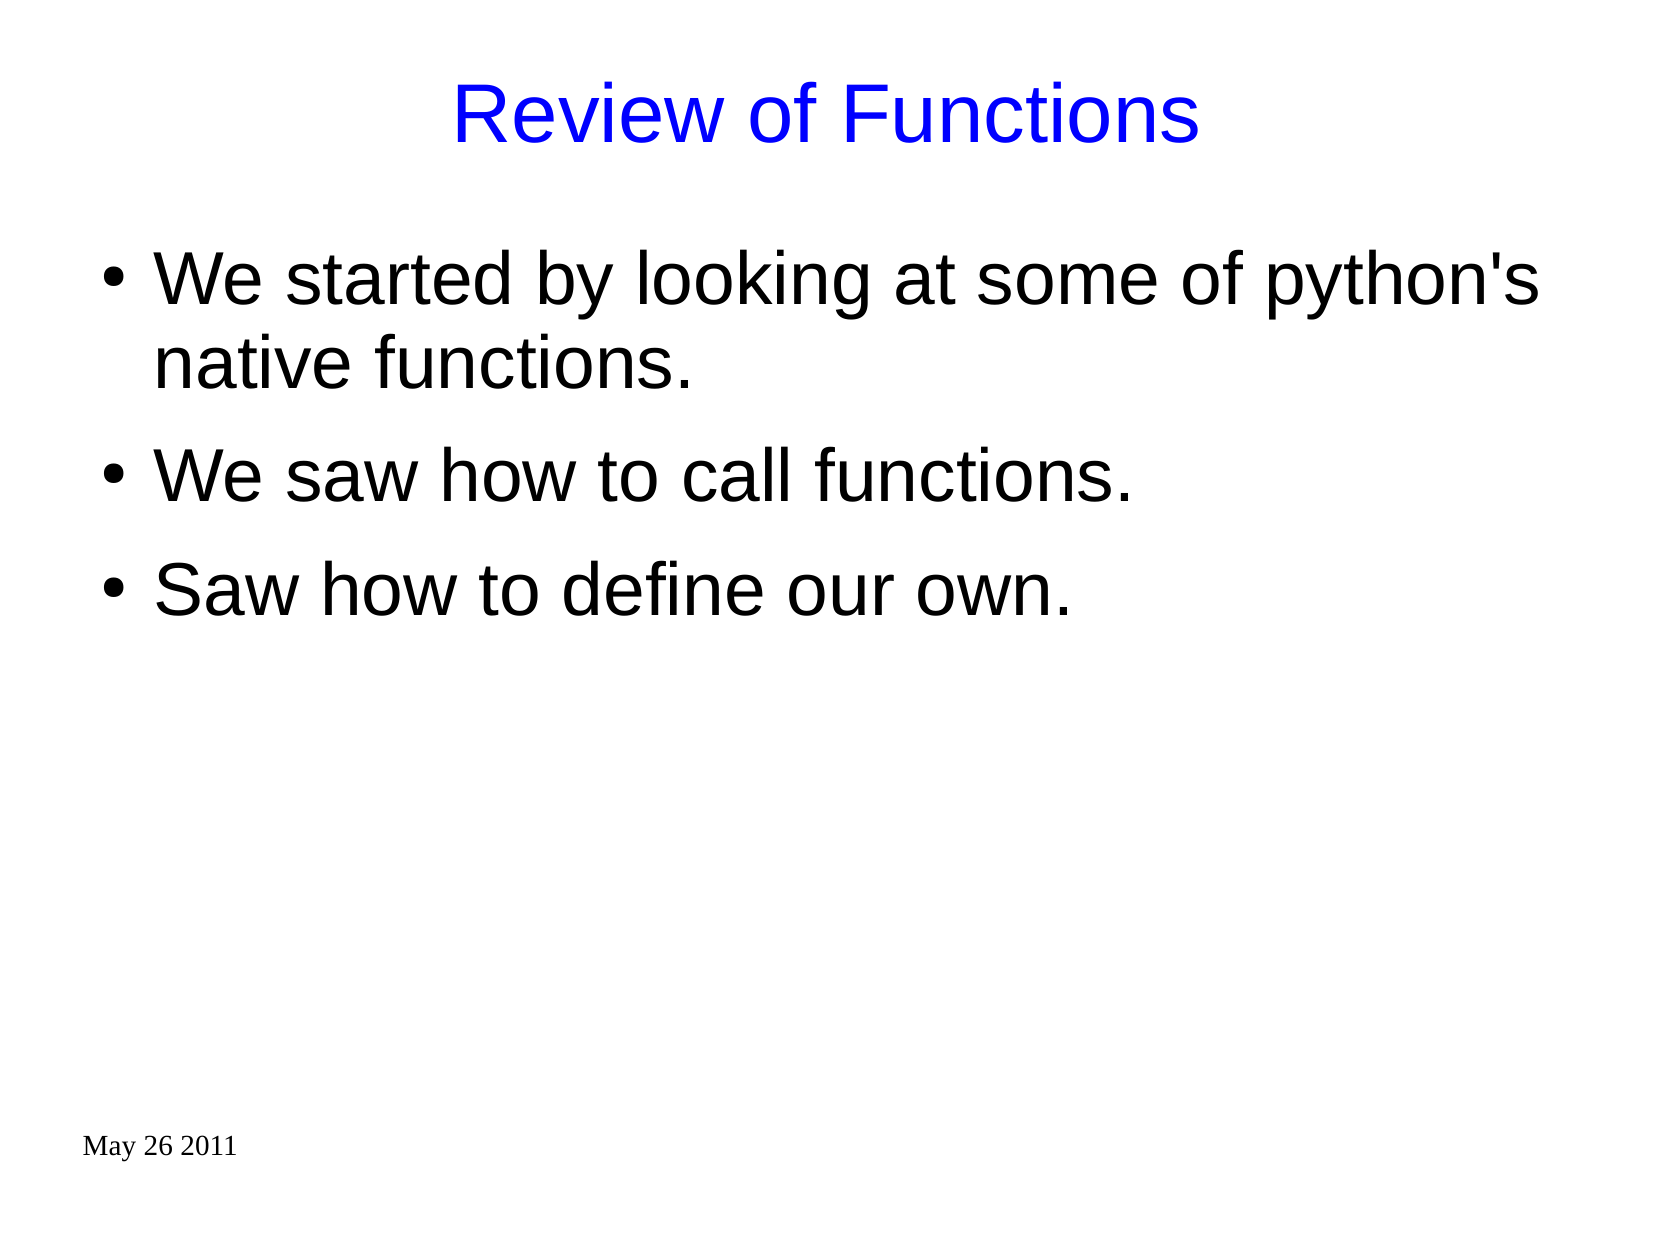

# Review of Functions
We started by looking at some of python's native functions.
We saw how to call functions.
Saw how to define our own.
May 26 2011